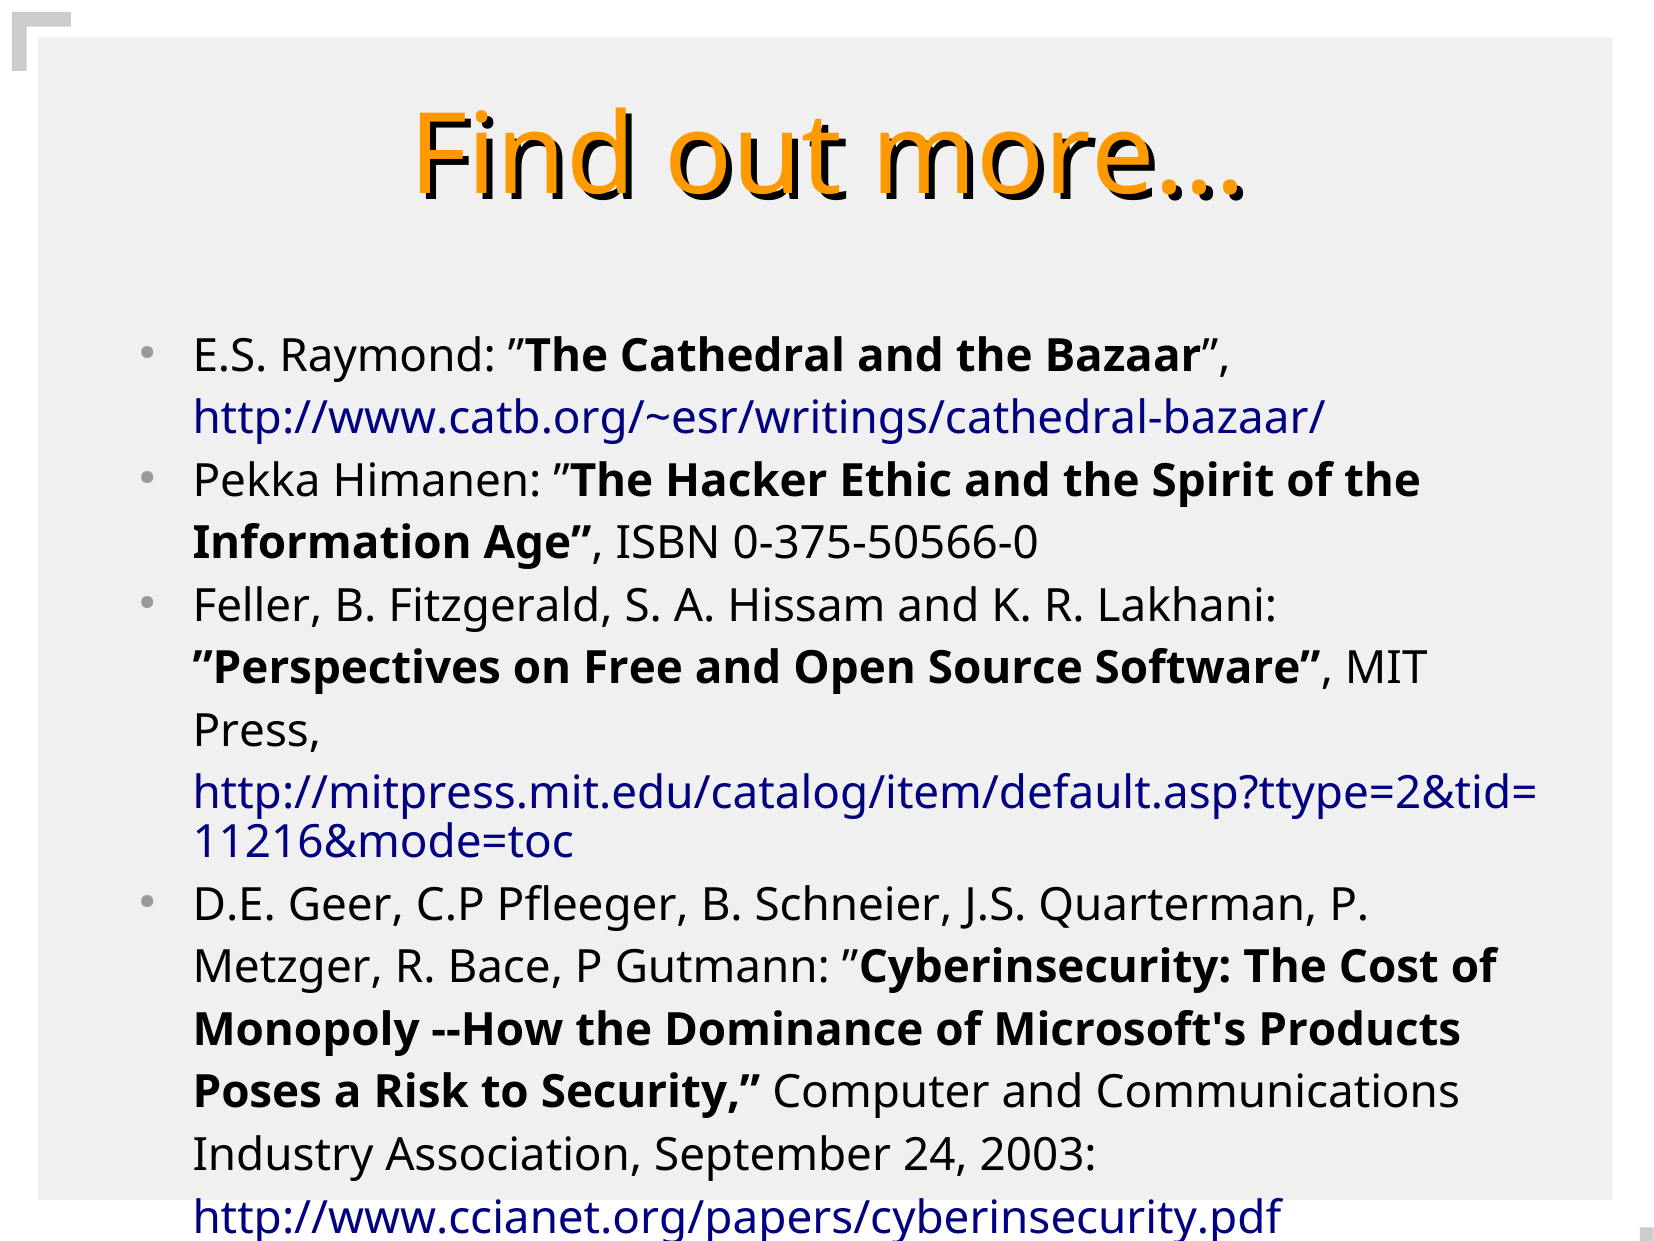

# Find out more...
E.S. Raymond: ”The Cathedral and the Bazaar”, http://www.catb.org/~esr/writings/cathedral-bazaar/
Pekka Himanen: ”The Hacker Ethic and the Spirit of the Information Age”, ISBN 0-375-50566-0
Feller, B. Fitzgerald, S. A. Hissam and K. R. Lakhani: ”Perspectives on Free and Open Source Software”, MIT Press,http://mitpress.mit.edu/catalog/item/default.asp?ttype=2&tid=11216&mode=toc
D.E. Geer, C.P Pfleeger, B. Schneier, J.S. Quarterman, P. Metzger, R. Bace, P Gutmann: ”Cyberinsecurity: The Cost of Monopoly --How the Dominance of Microsoft's Products Poses a Risk to Security,” Computer and Communications Industry Association, September 24, 2003: http://www.ccianet.org/papers/cyberinsecurity.pdf